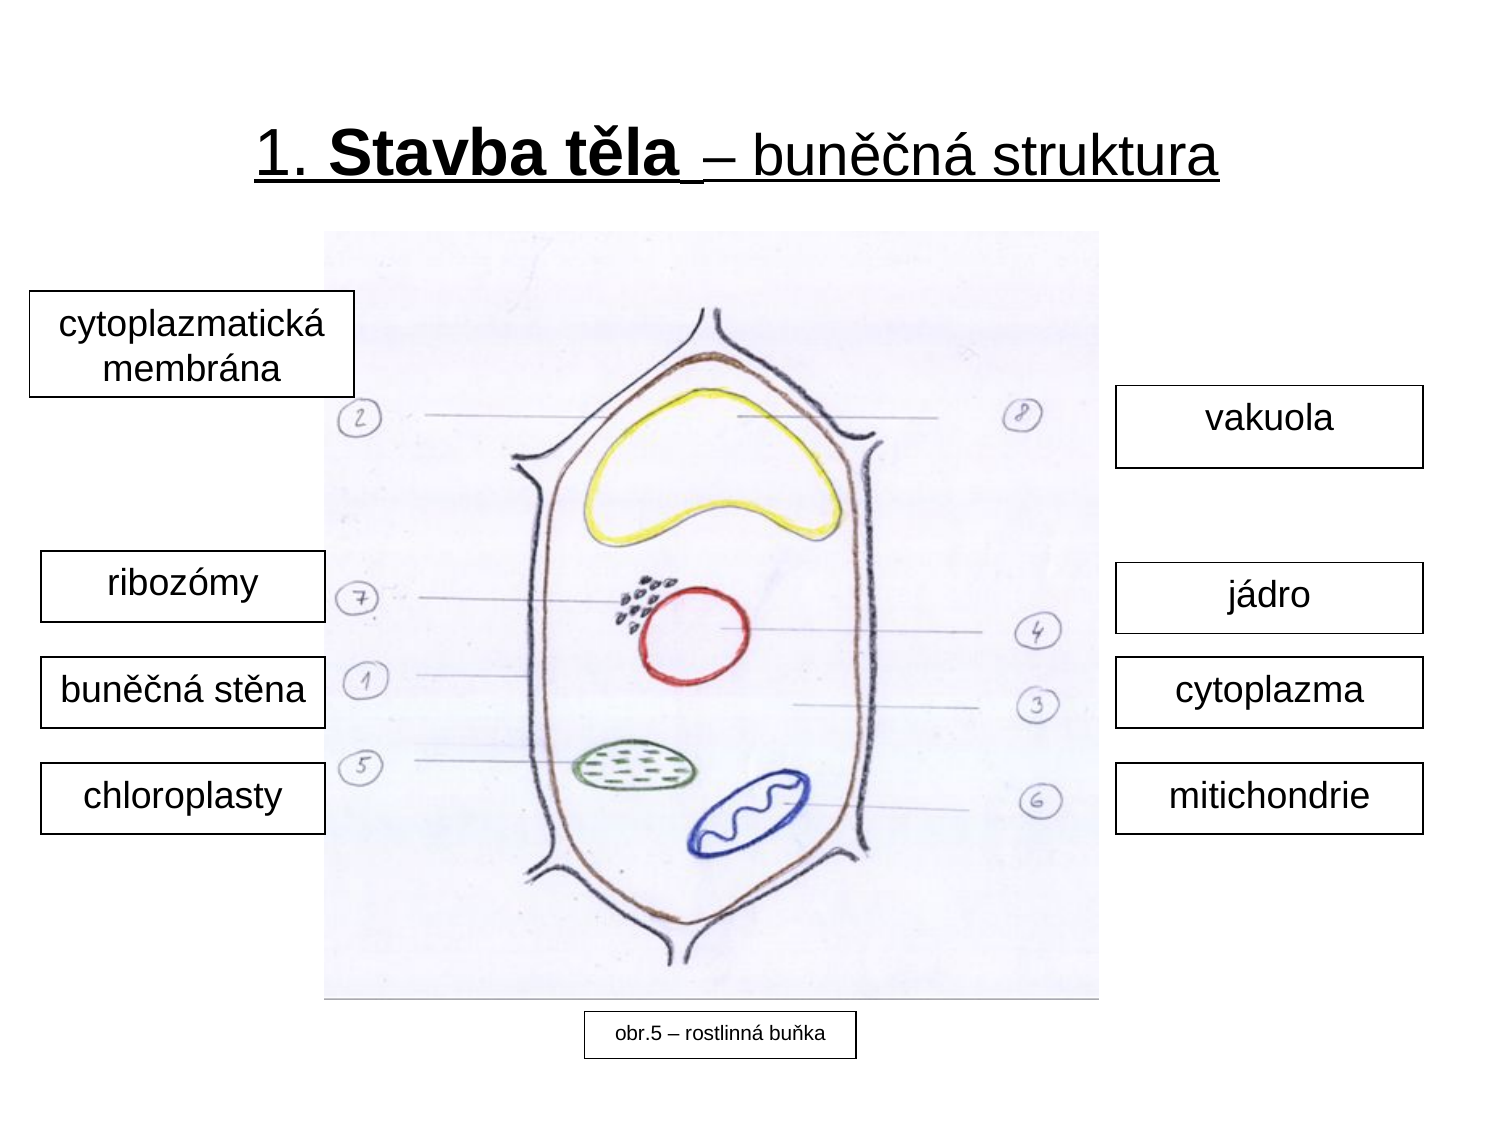

# 1. Stavba těla – buněčná struktura
cytoplazmatická membrána
vakuola
ribozómy
jádro
buněčná stěna
cytoplazma
chloroplasty
mitichondrie
obr.5 – rostlinná buňka